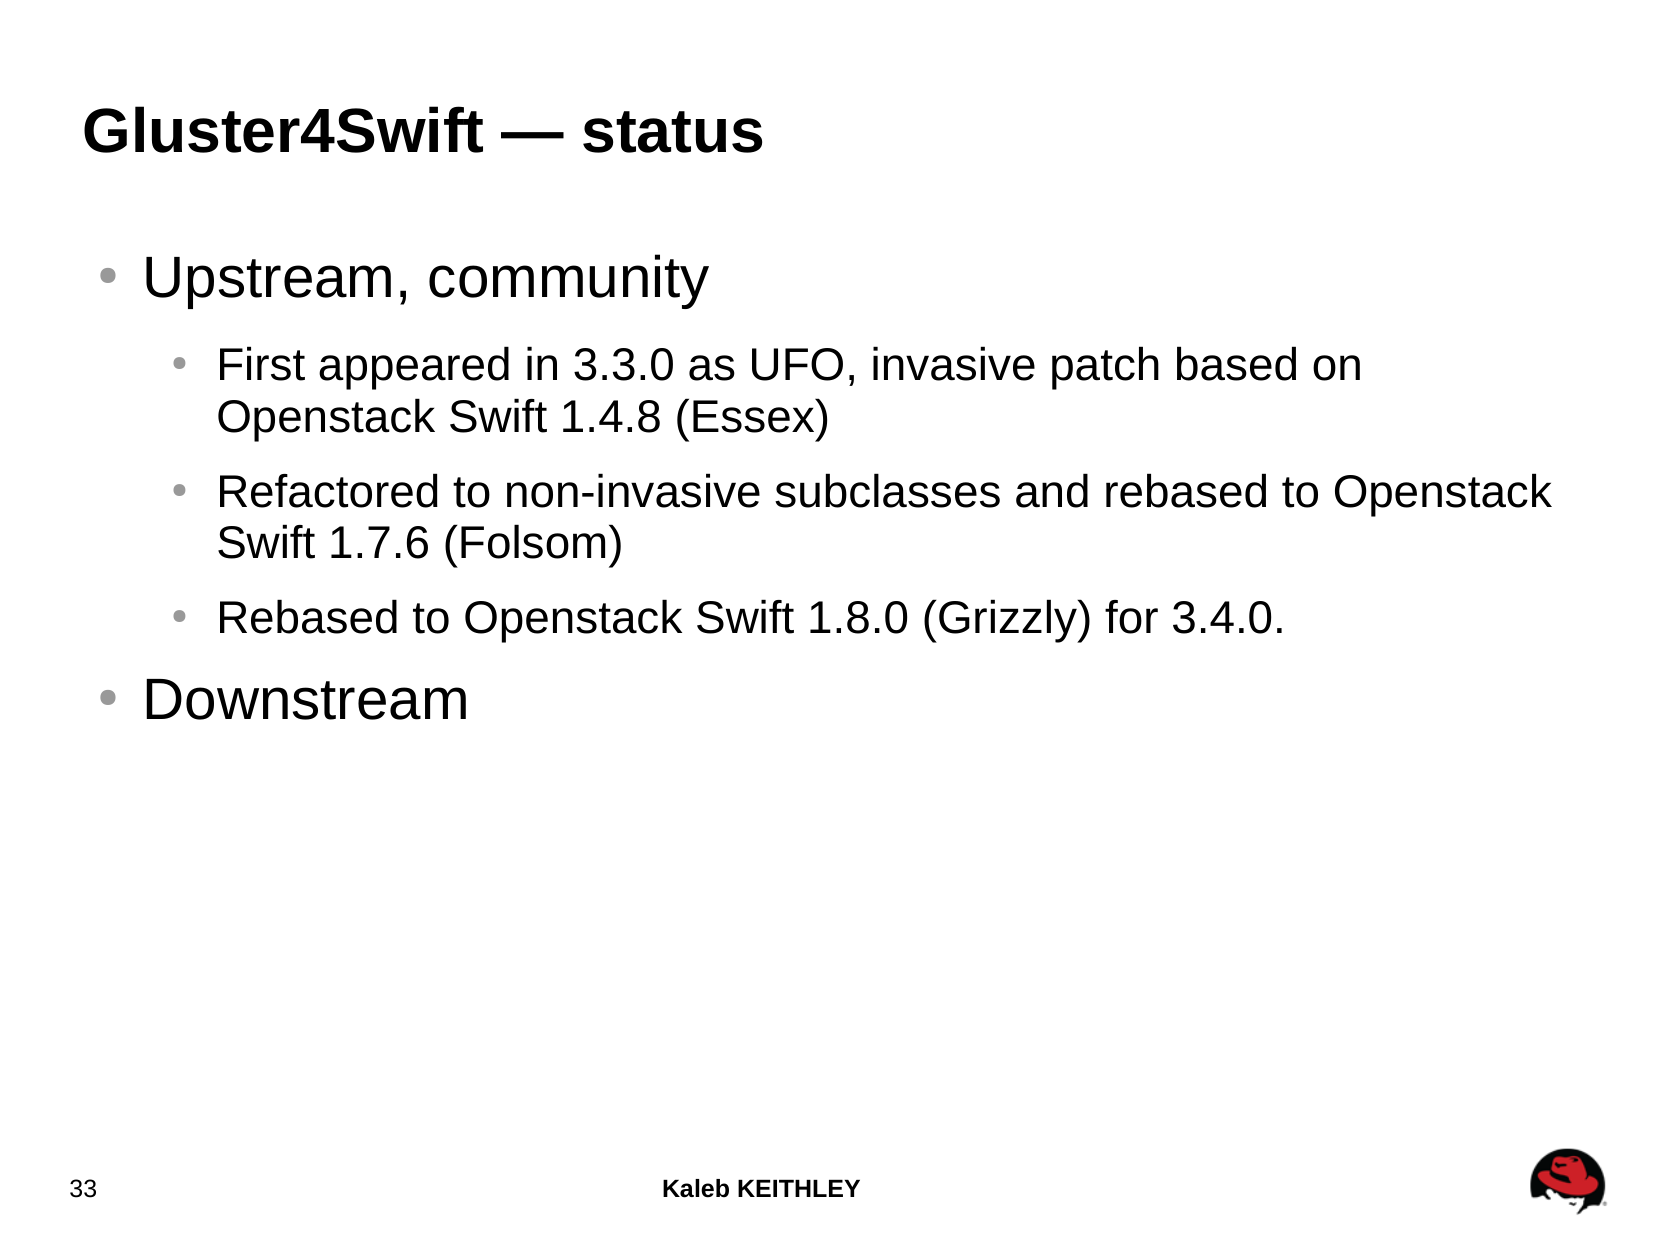

# Gluster4Swift — status
Upstream, community
First appeared in 3.3.0 as UFO, invasive patch based on Openstack Swift 1.4.8 (Essex)
Refactored to non-invasive subclasses and rebased to Openstack Swift 1.7.6 (Folsom)
Rebased to Openstack Swift 1.8.0 (Grizzly) for 3.4.0.
Downstream